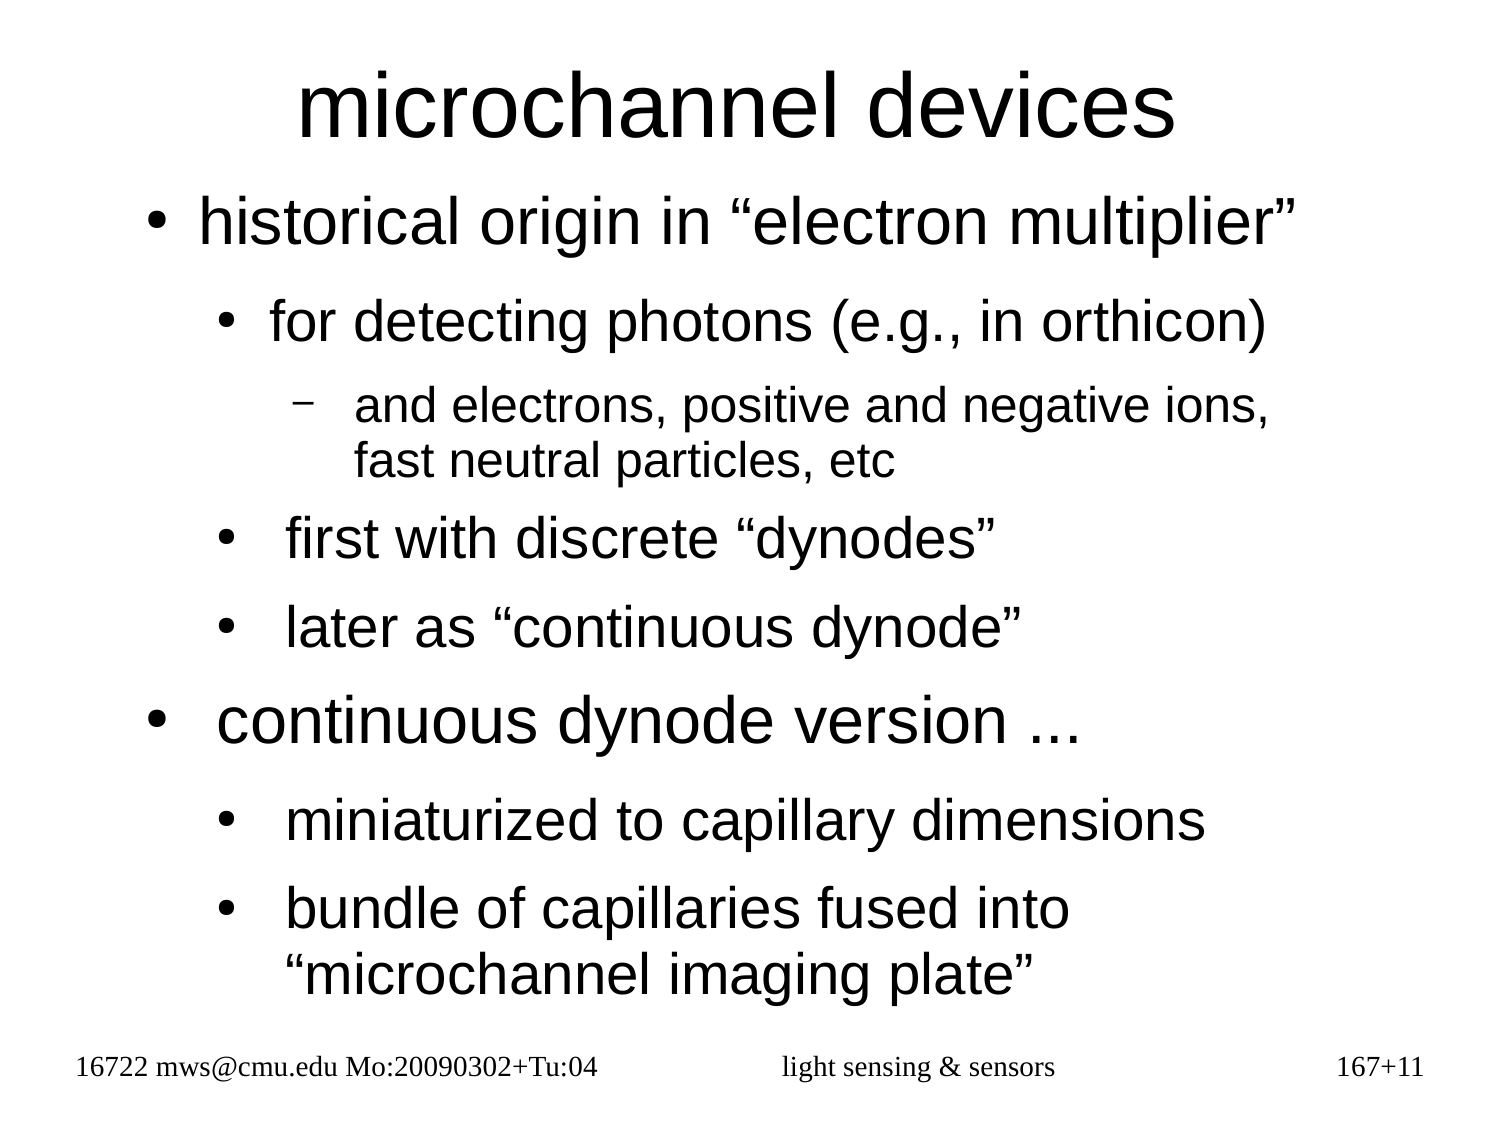

# microchannel devices
historical origin in “electron multiplier”
for detecting photons (e.g., in orthicon)
 and electrons, positive and negative ions,
 fast neutral particles, etc
 first with discrete “dynodes”
 later as “continuous dynode”
 continuous dynode version ...
 miniaturized to capillary dimensions
 bundle of capillaries fused into
 “microchannel imaging plate”
16722 mws@cmu.edu Mo:20090302+Tu:04
light sensing & sensors
11